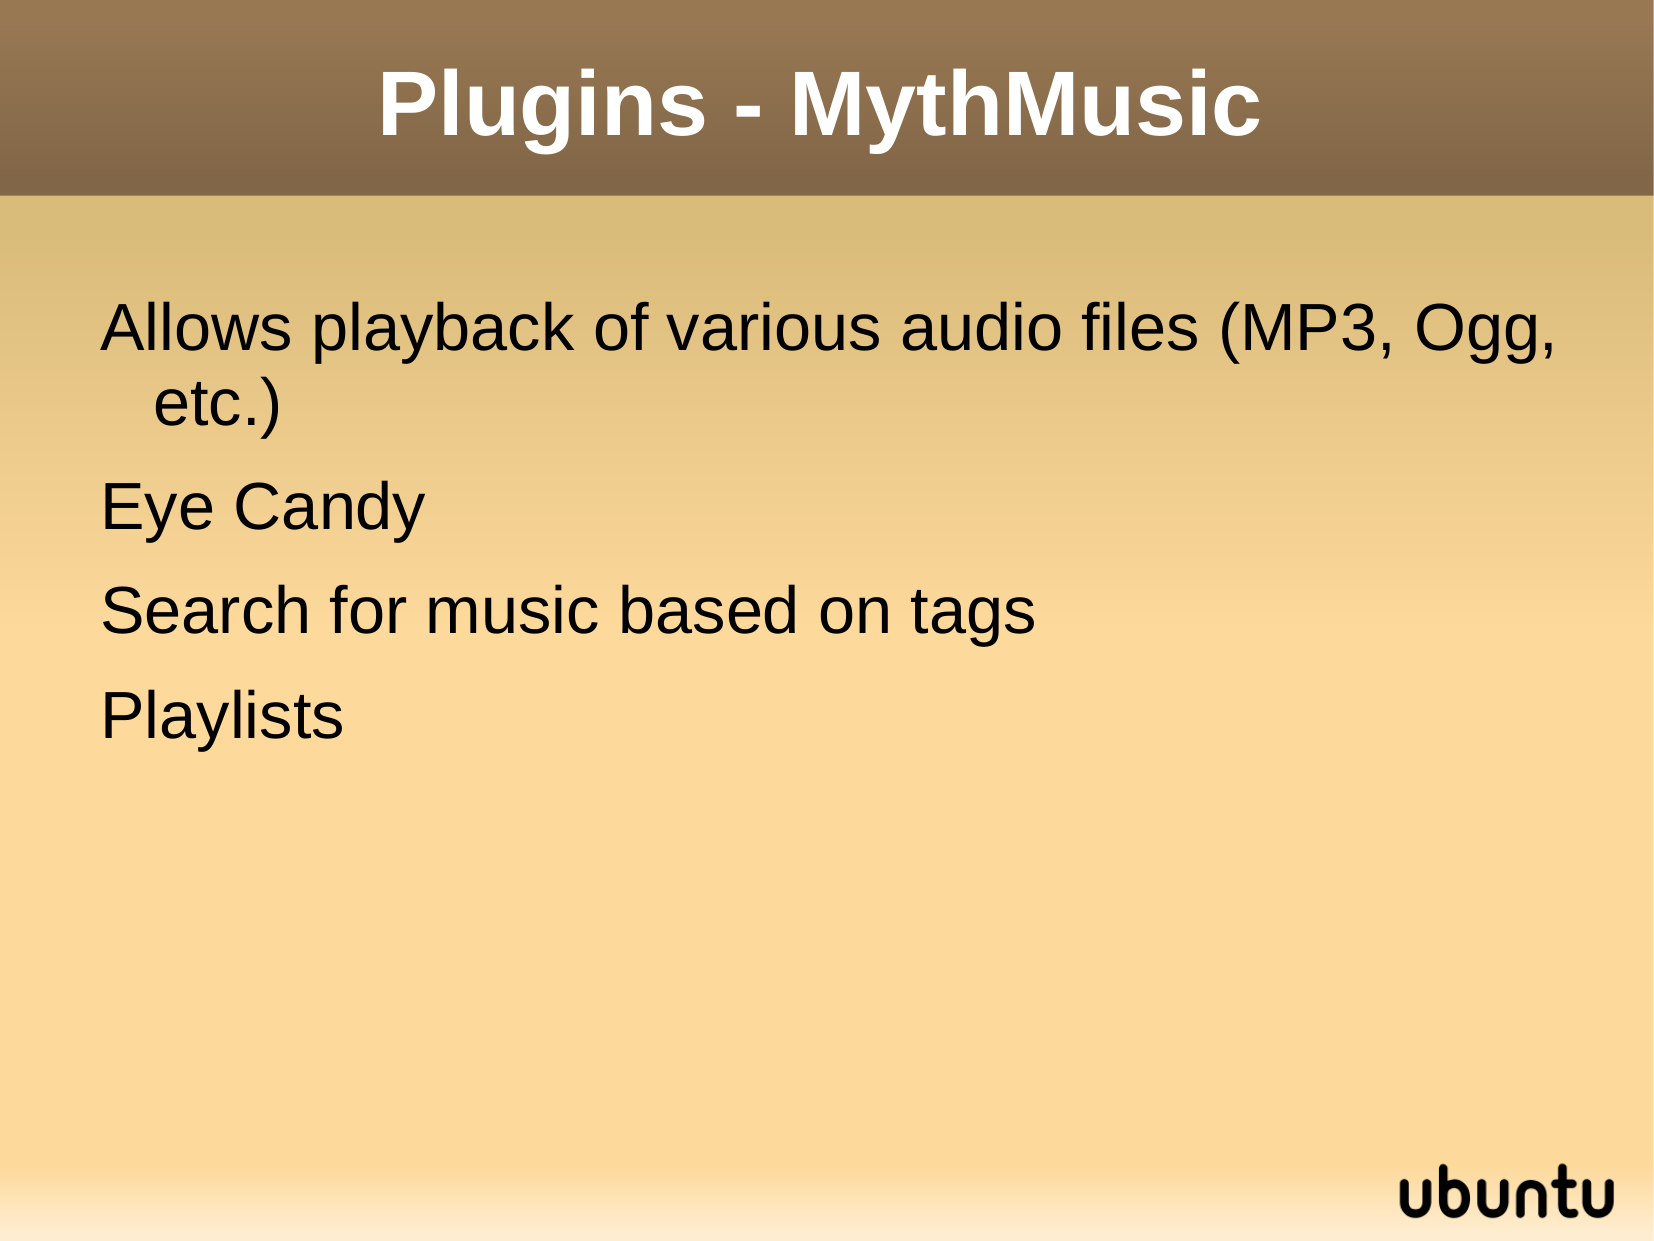

# Plugins - MythMusic
Allows playback of various audio files (MP3, Ogg, etc.)
Eye Candy
Search for music based on tags
Playlists